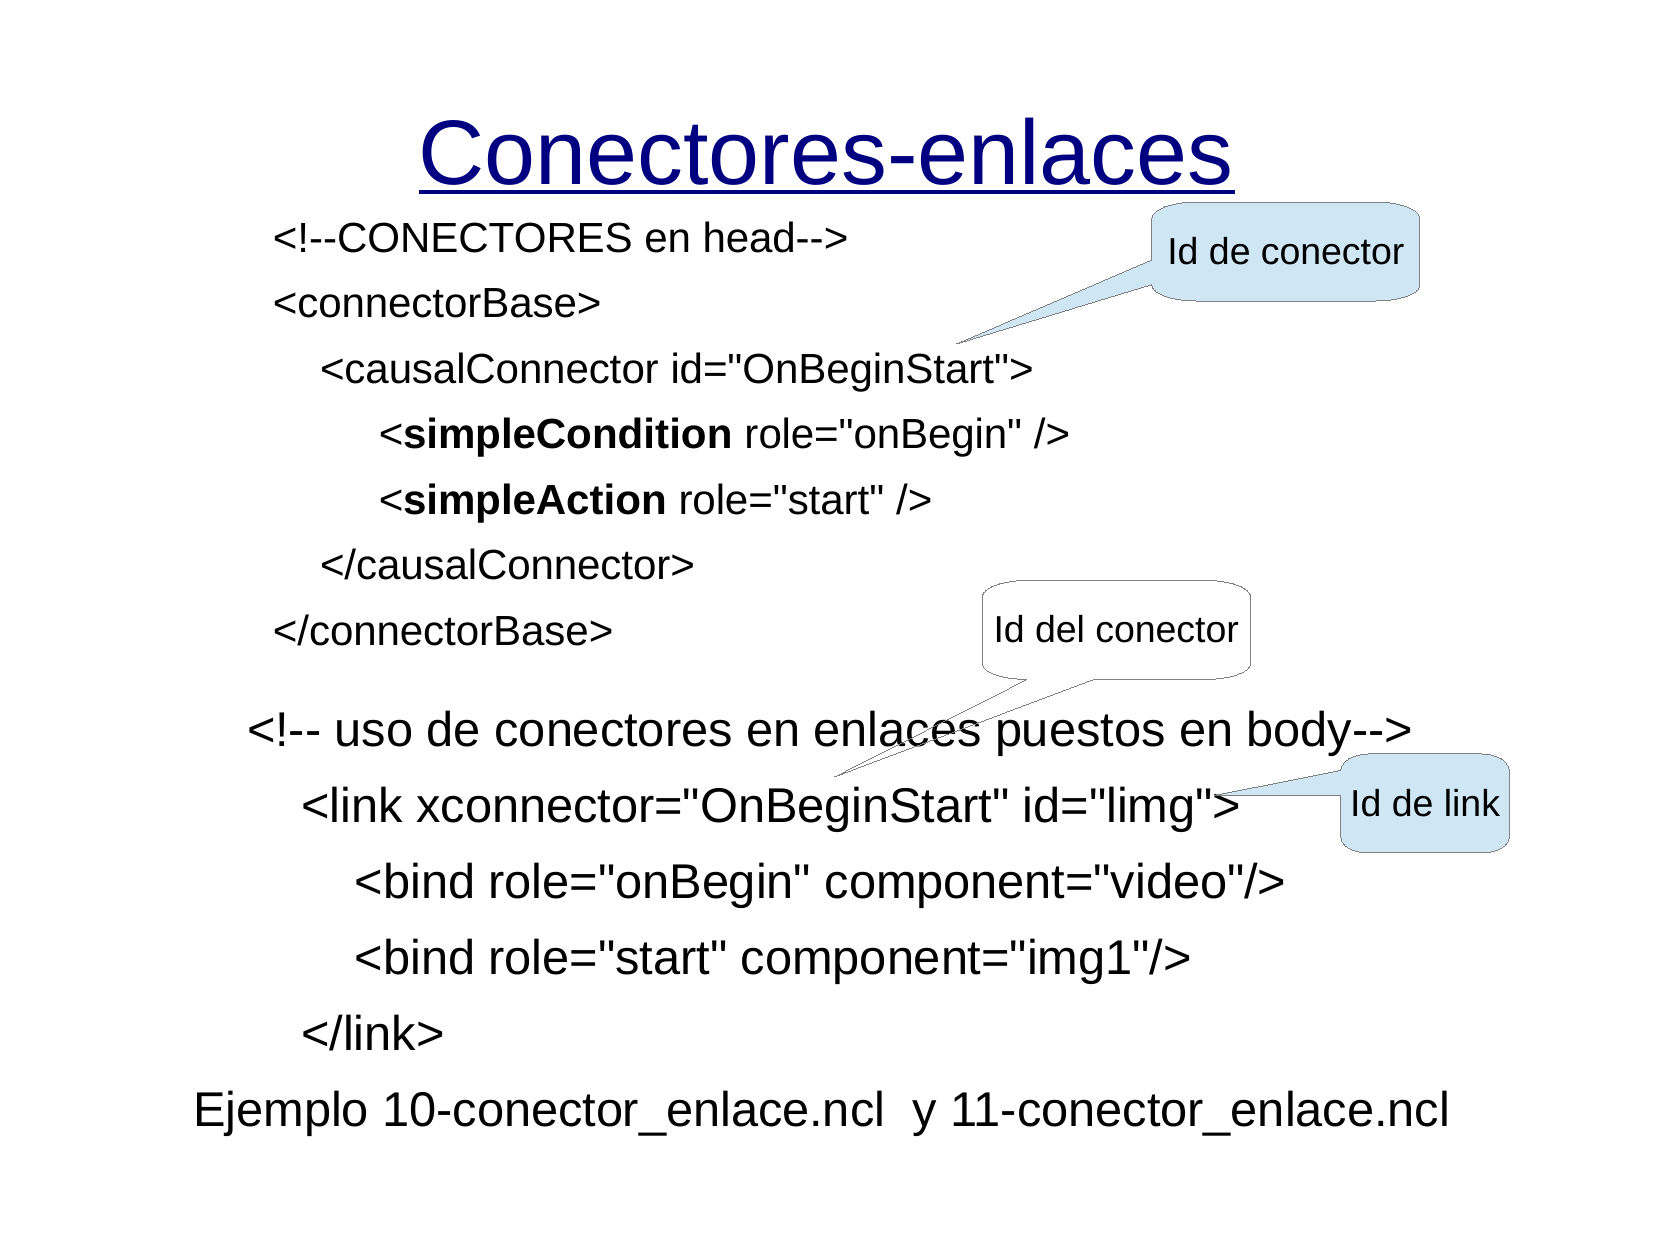

# Conectores-enlaces
Id de conector
	<!--CONECTORES en head-->
		<connectorBase>
		 <causalConnector id="OnBeginStart">
			 <simpleCondition role="onBegin" />
			 <simpleAction role="start" />
		 </causalConnector>
		</connectorBase>
Id del conector
	<!-- uso de conectores en enlaces puestos en body-->
 <link xconnector="OnBeginStart" id="limg">
 	<bind role="onBegin" component="video"/>
 	<bind role="start" component="img1"/>
 </link>
Ejemplo 10-conector_enlace.ncl y 11-conector_enlace.ncl
Id de link